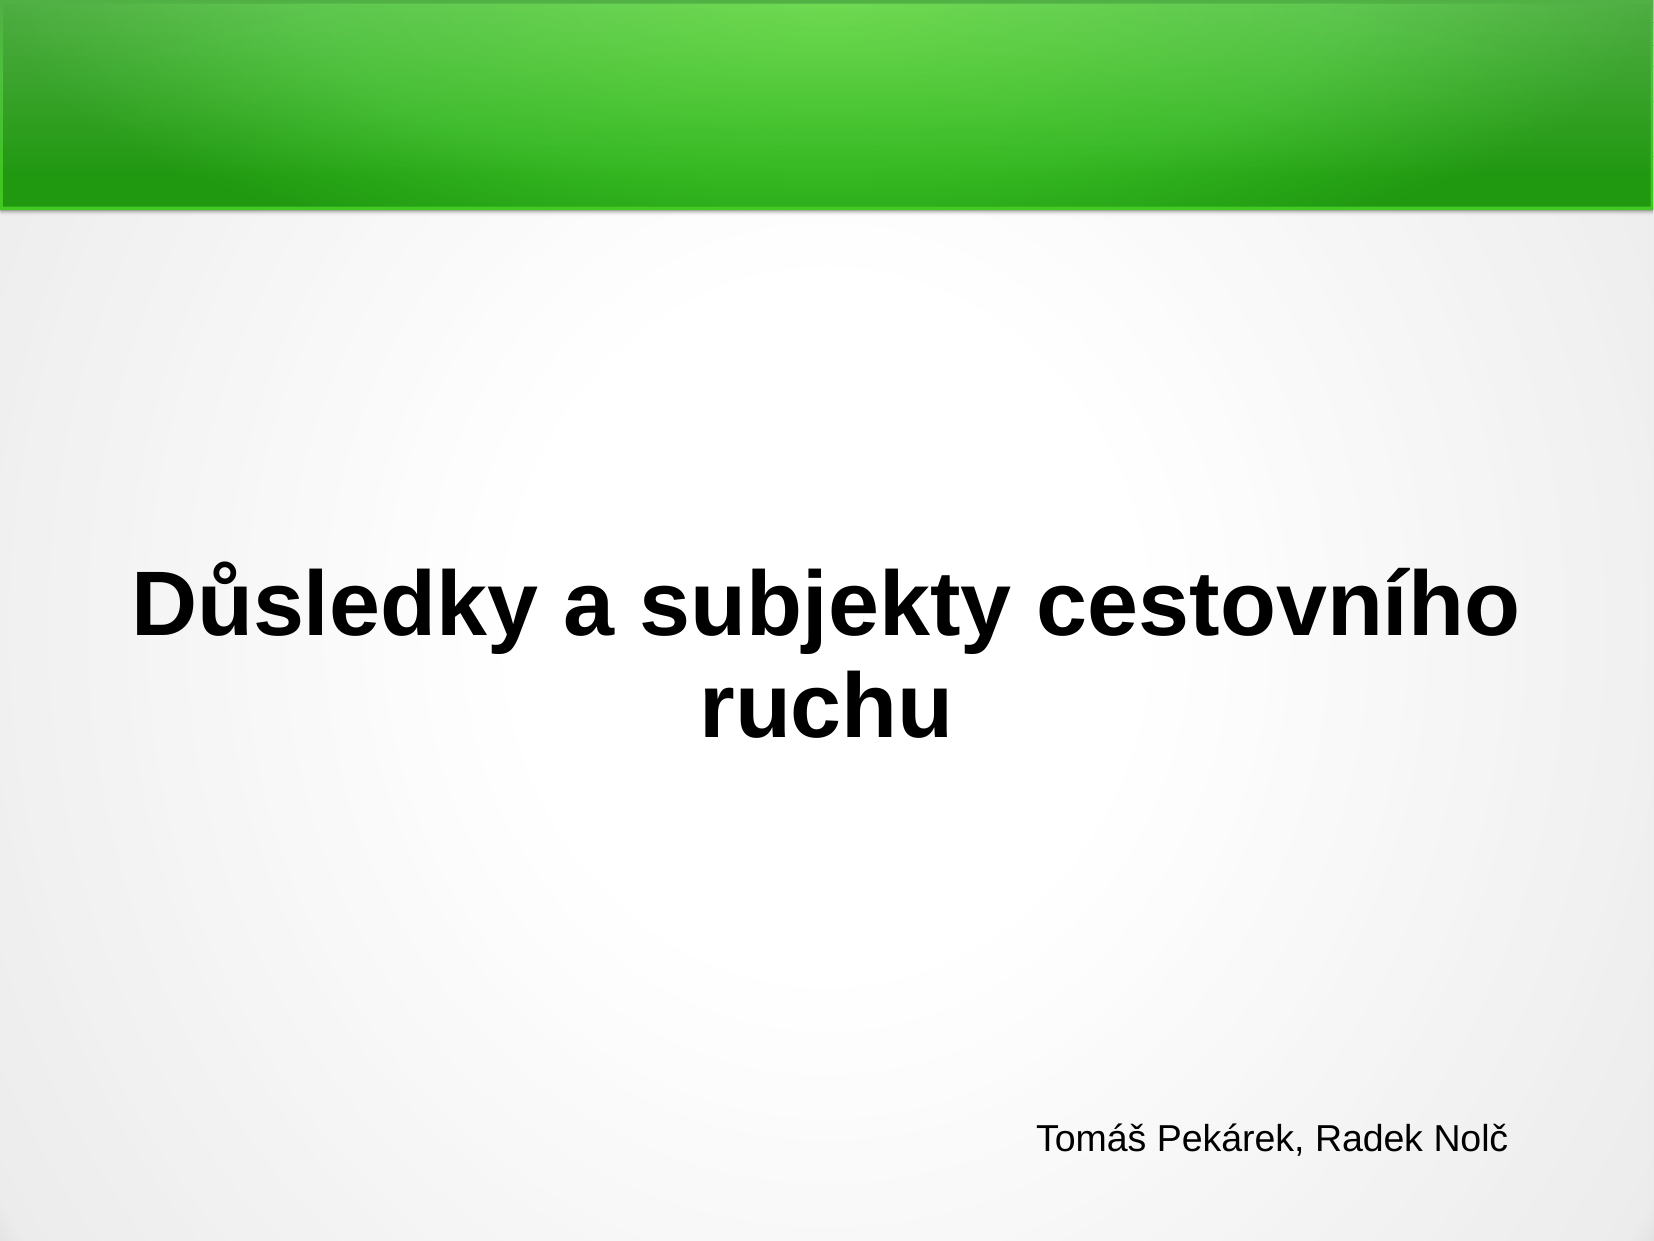

# Důsledky a subjekty cestovního ruchu
Tomáš Pekárek, Radek Nolč